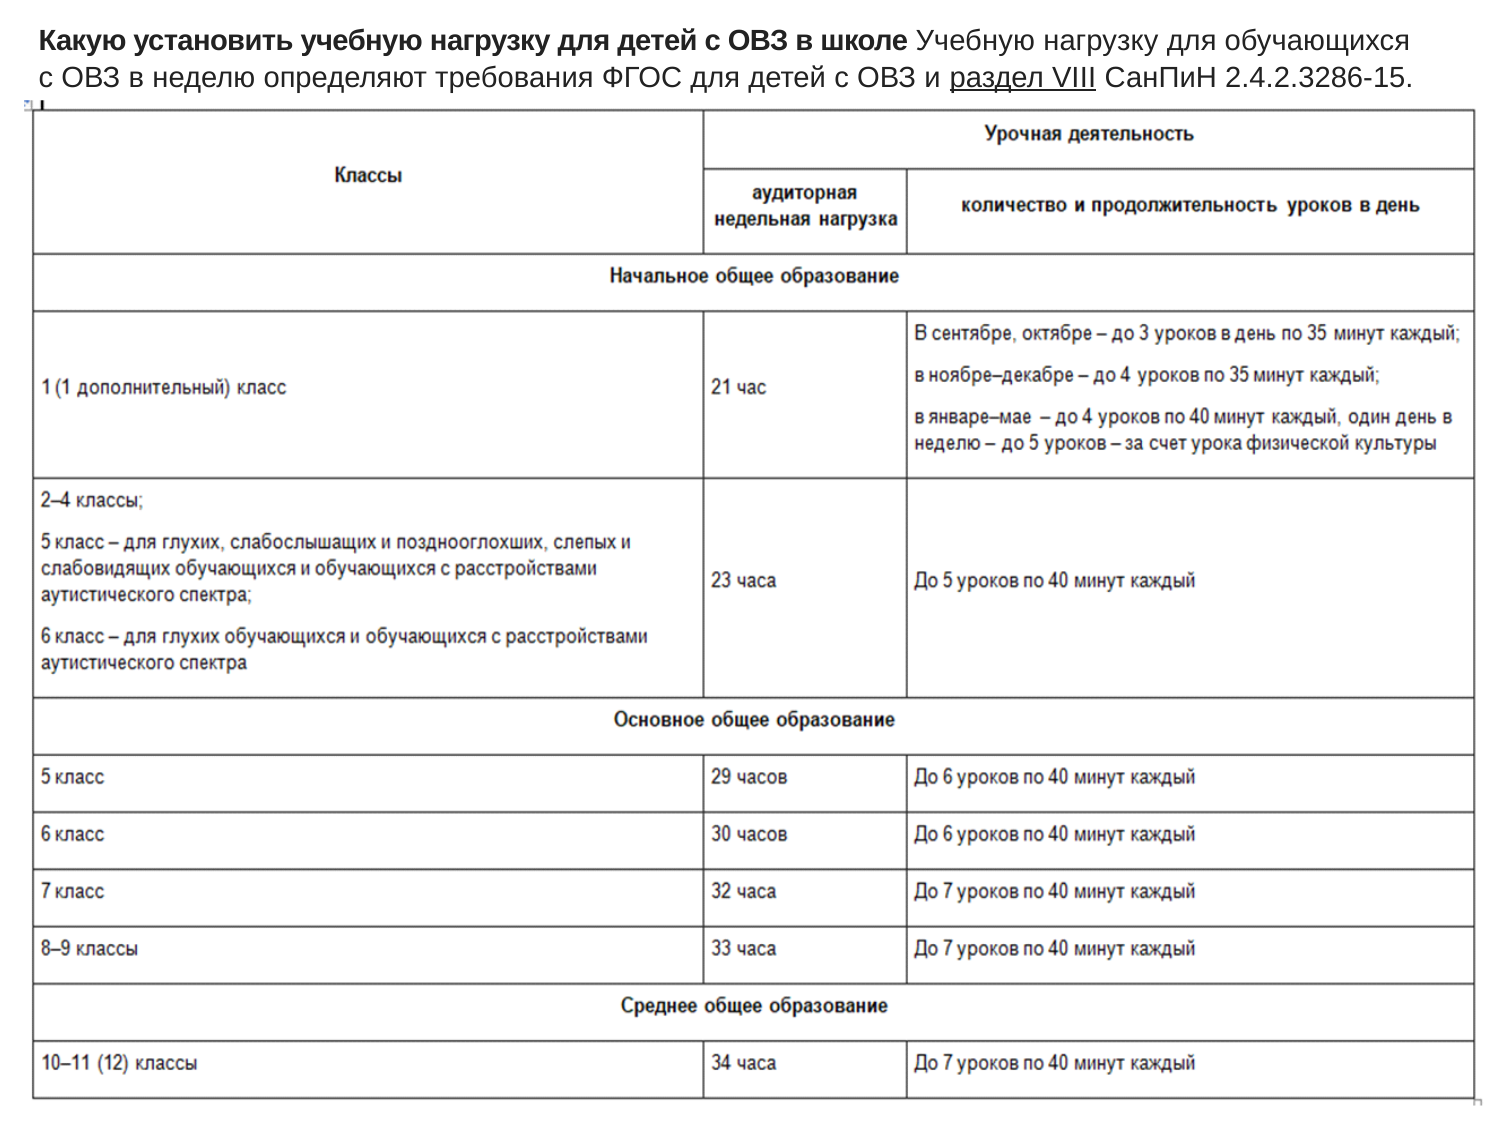

Какую установить учебную нагрузку для детей с ОВЗ в школе Учебную нагрузку для обучающихся с ОВЗ в неделю определяют требования ФГОС для детей с ОВЗ и раздел VIII СанПиН 2.4.2.3286-15.